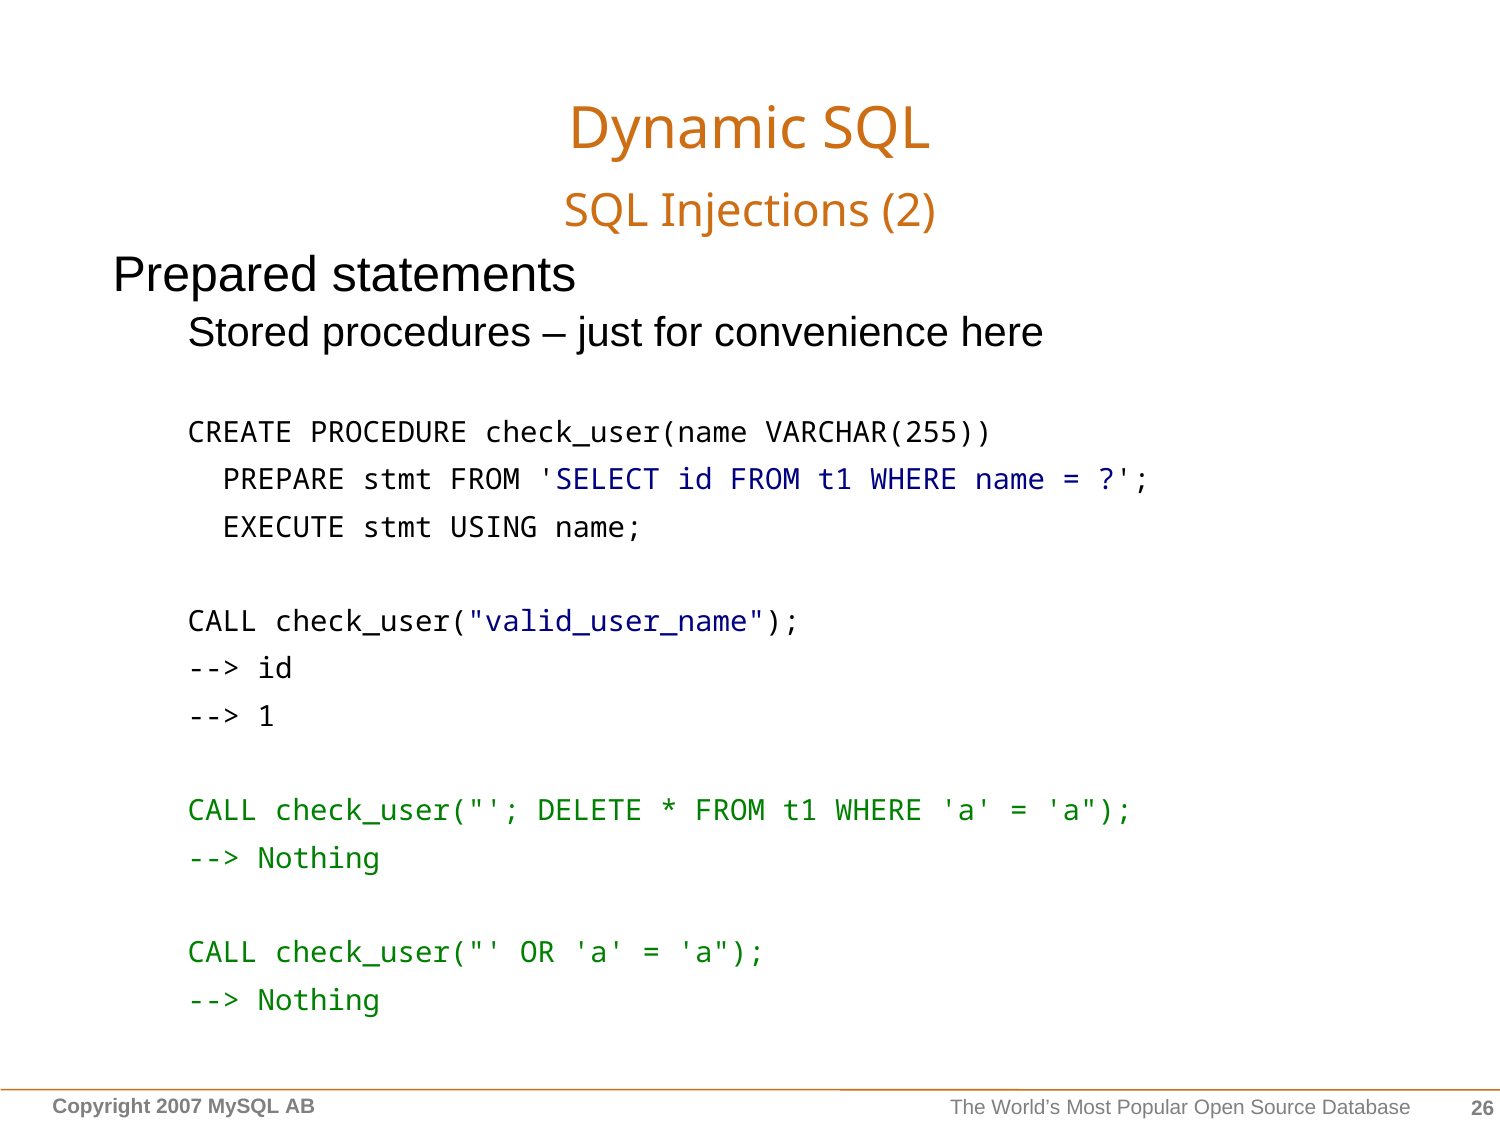

# Dynamic SQL SQL Injections (2)
Prepared statements
Stored procedures – just for convenience here
CREATE PROCEDURE check_user(name VARCHAR(255))
 PREPARE stmt FROM 'SELECT id FROM t1 WHERE name = ?';
 EXECUTE stmt USING name;
CALL check_user("valid_user_name");
--> id
--> 1
CALL check_user("'; DELETE * FROM t1 WHERE 'a' = 'a");
--> Nothing
CALL check_user("' OR 'a' = 'a");
--> Nothing